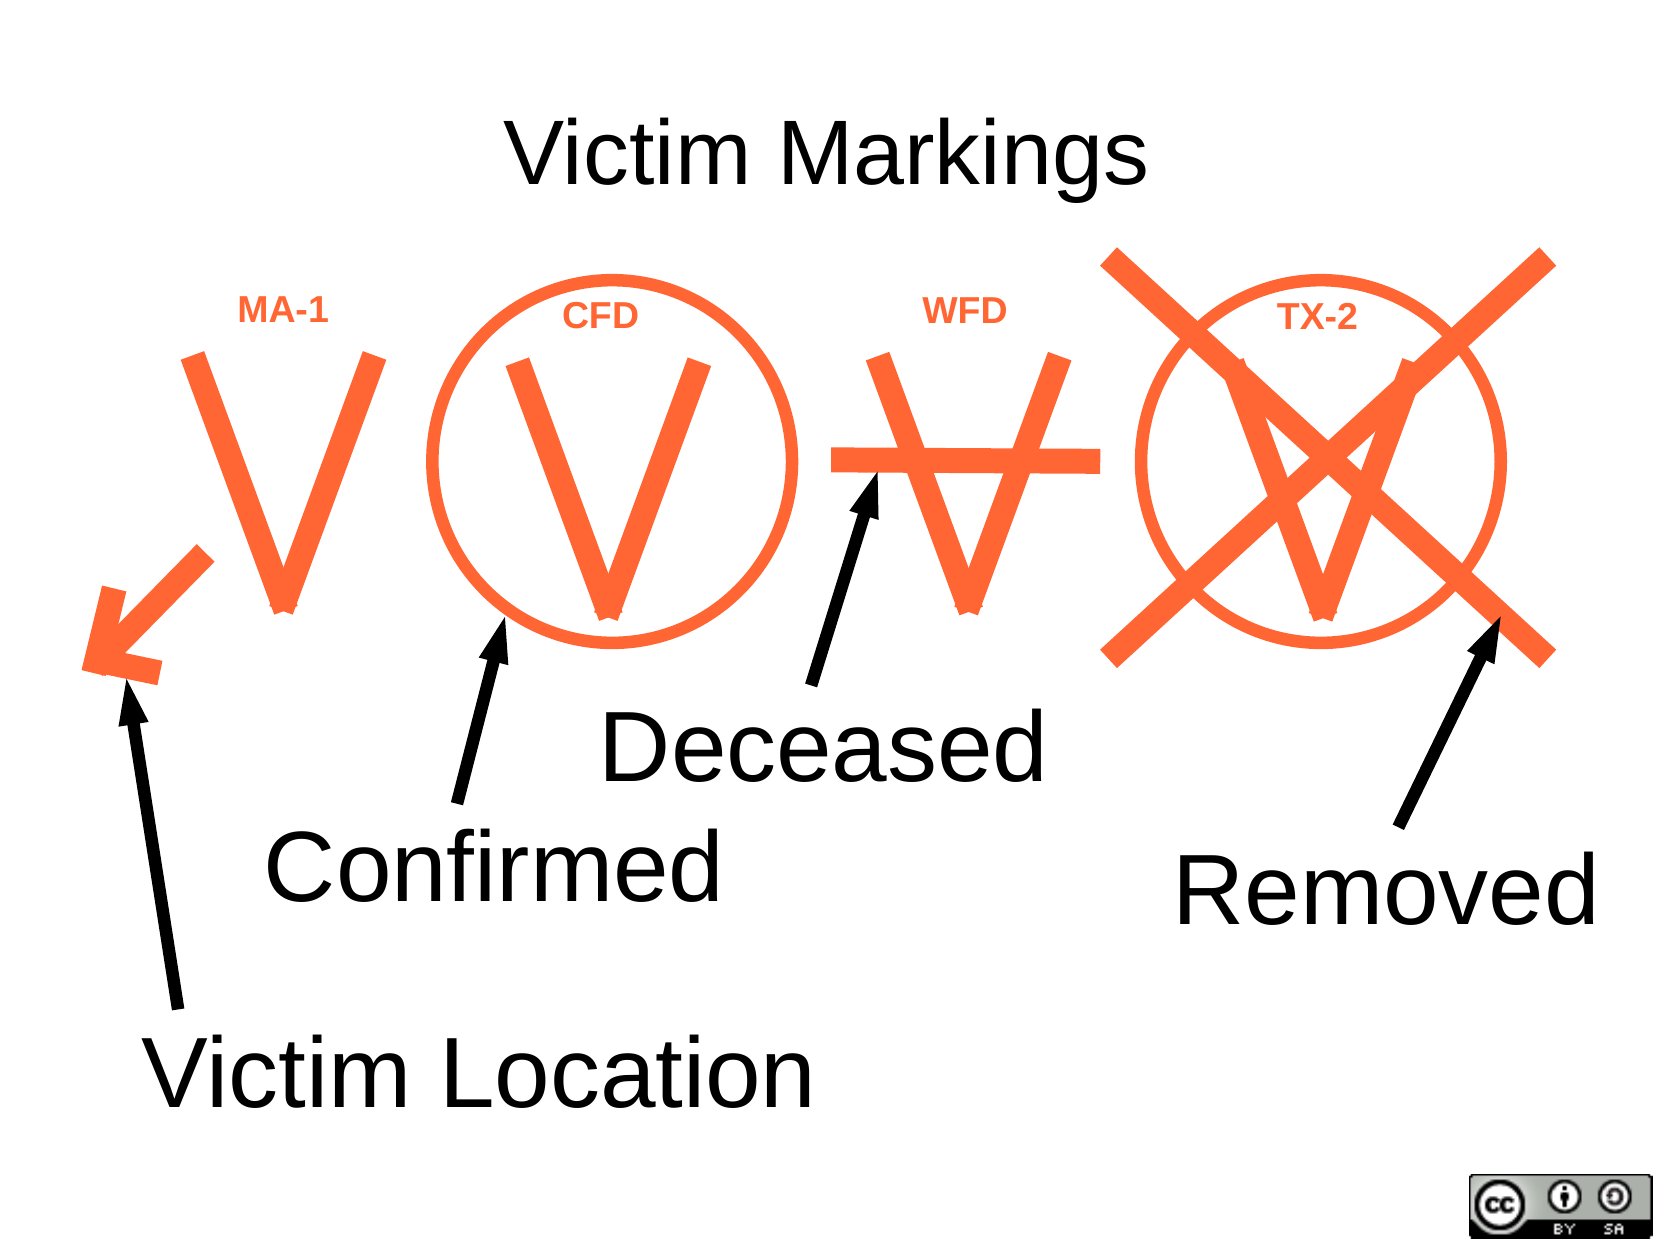

# Victim Markings
MA-1
WFD
CFD
TX-2
Deceased
Confirmed
Removed
Victim Location